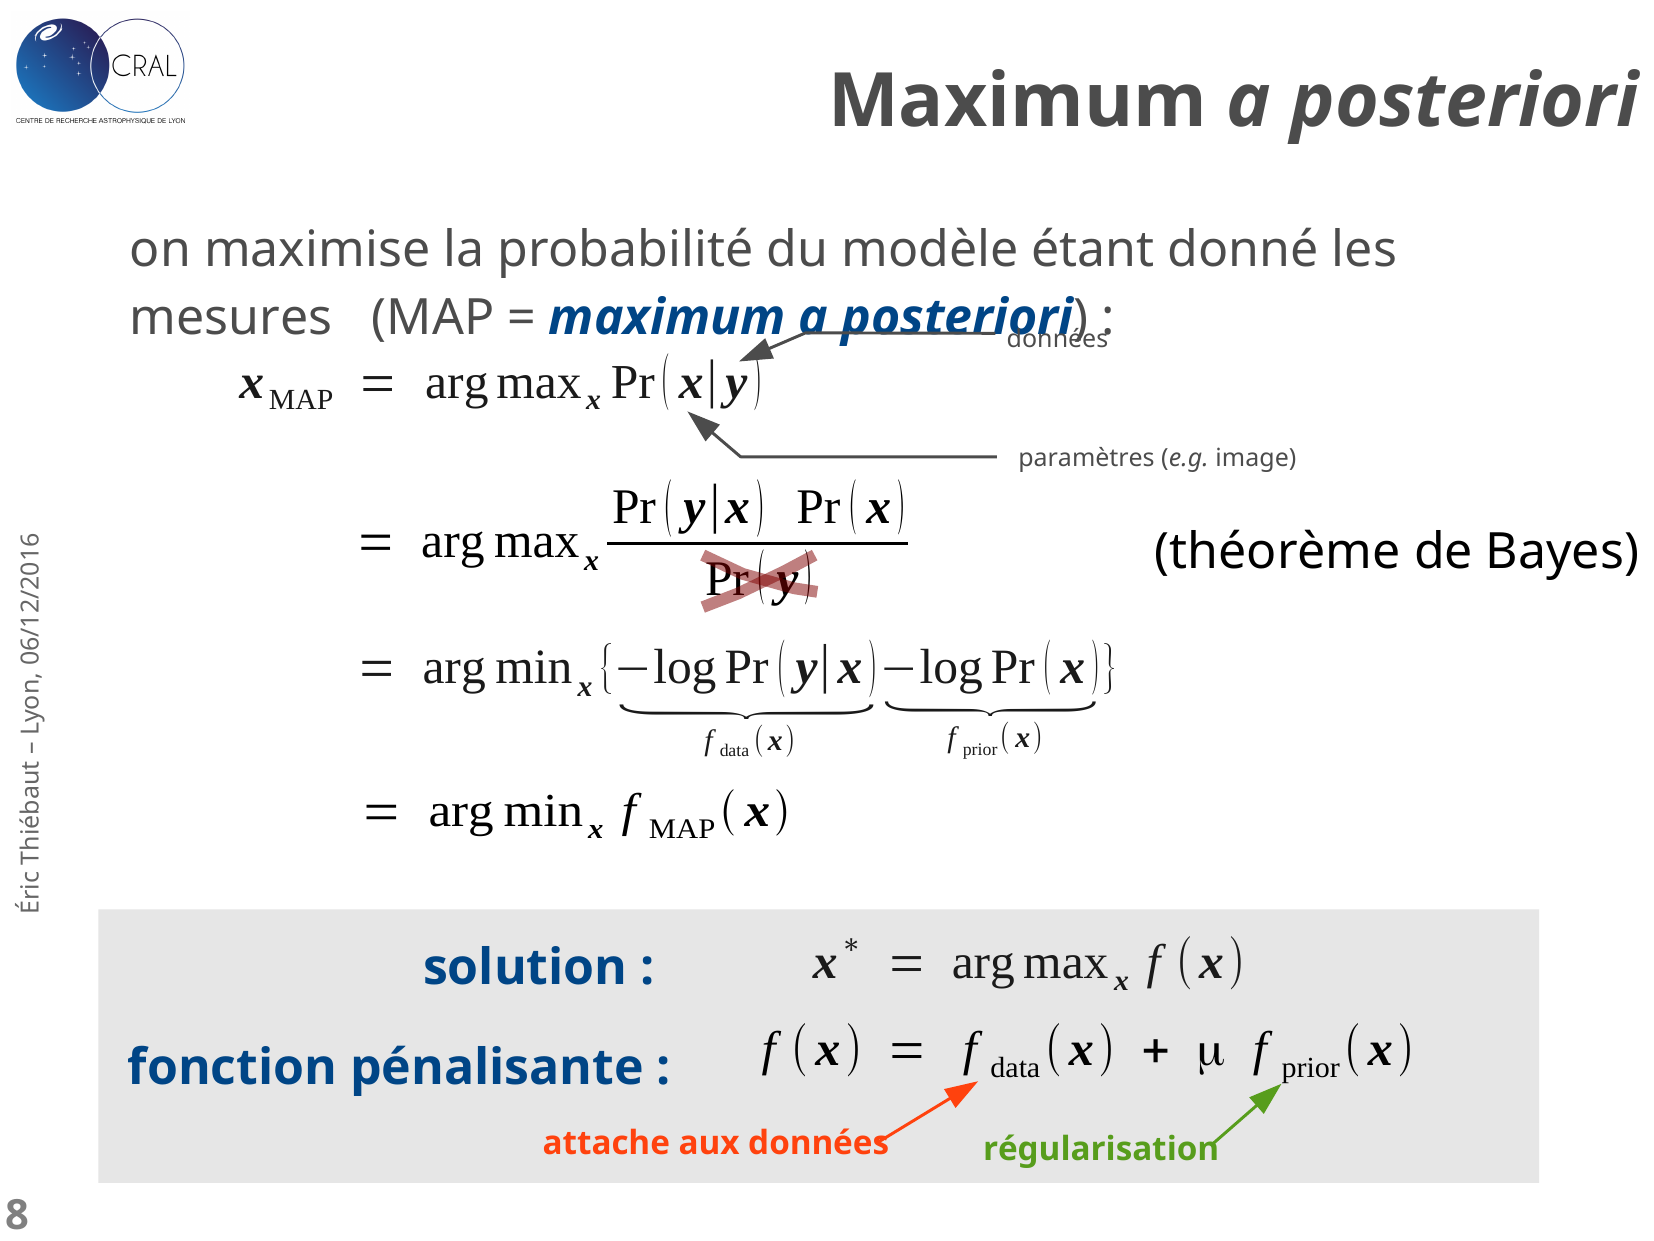

# Maximum a posteriori
on maximise la probabilité du modèle étant donné les mesures (MAP = maximum a posteriori) :
données
paramètres (e.g. image)
(théorème de Bayes)
solution :
fonction pénalisante :
attache aux données
régularisation
8